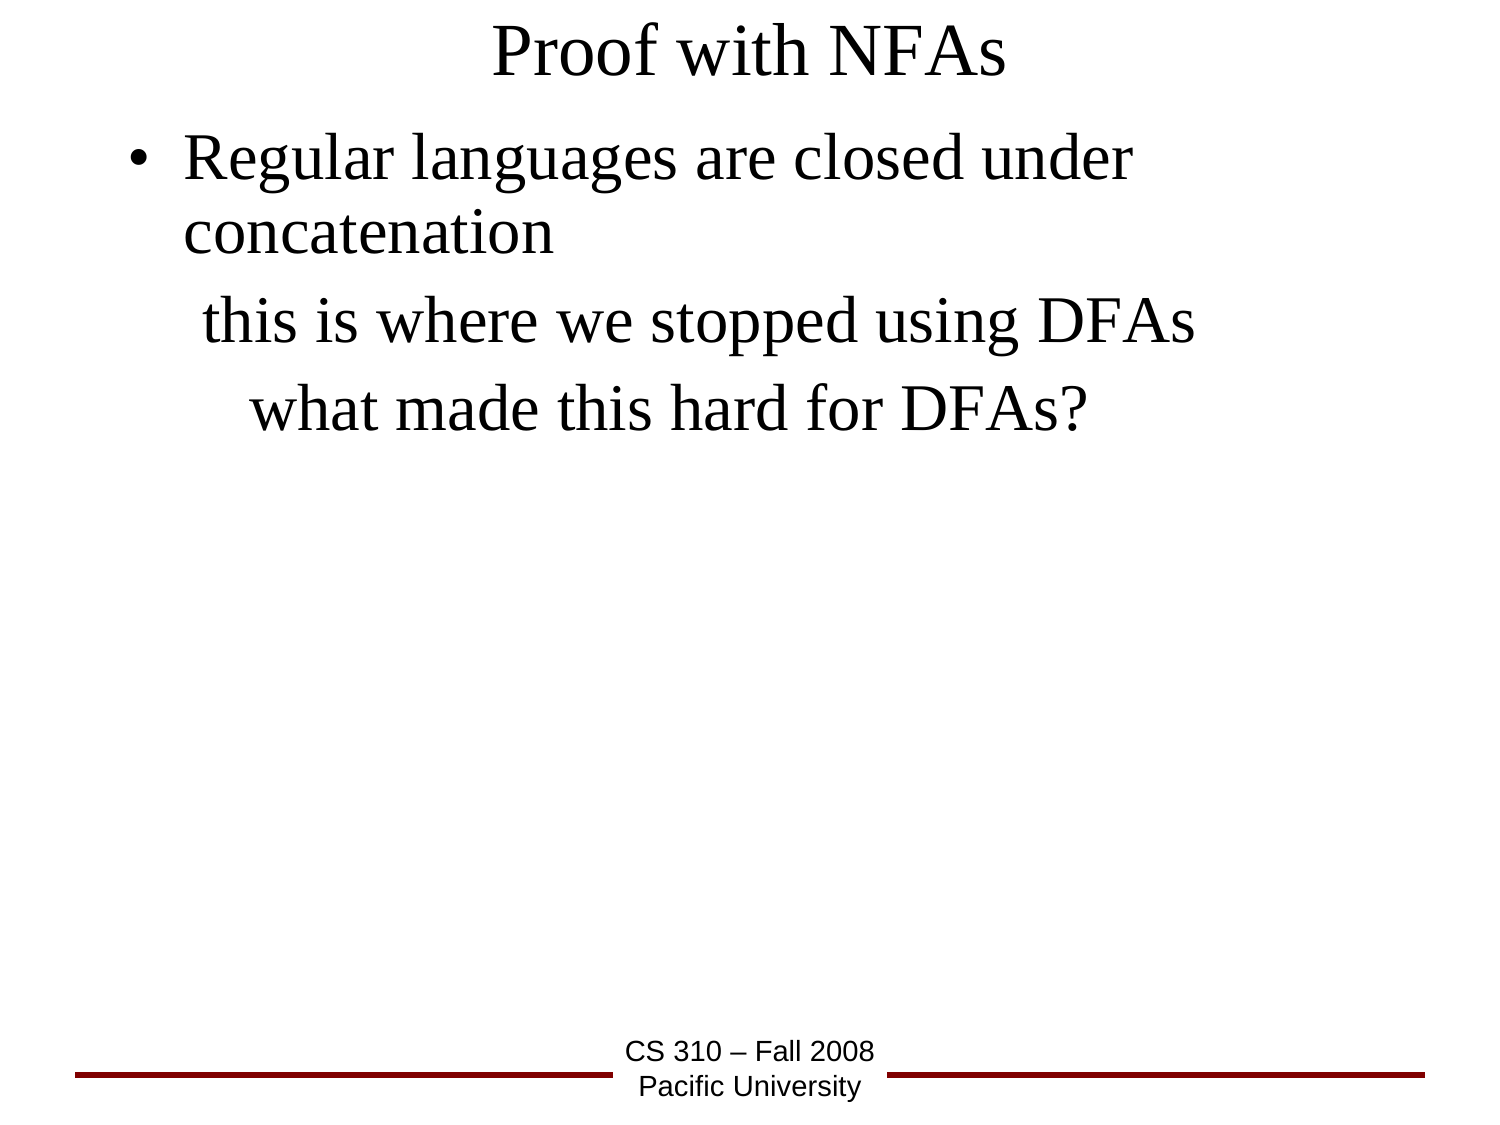

# Proof with NFAs
Regular languages are closed under concatenation
this is where we stopped using DFAs
	what made this hard for DFAs?